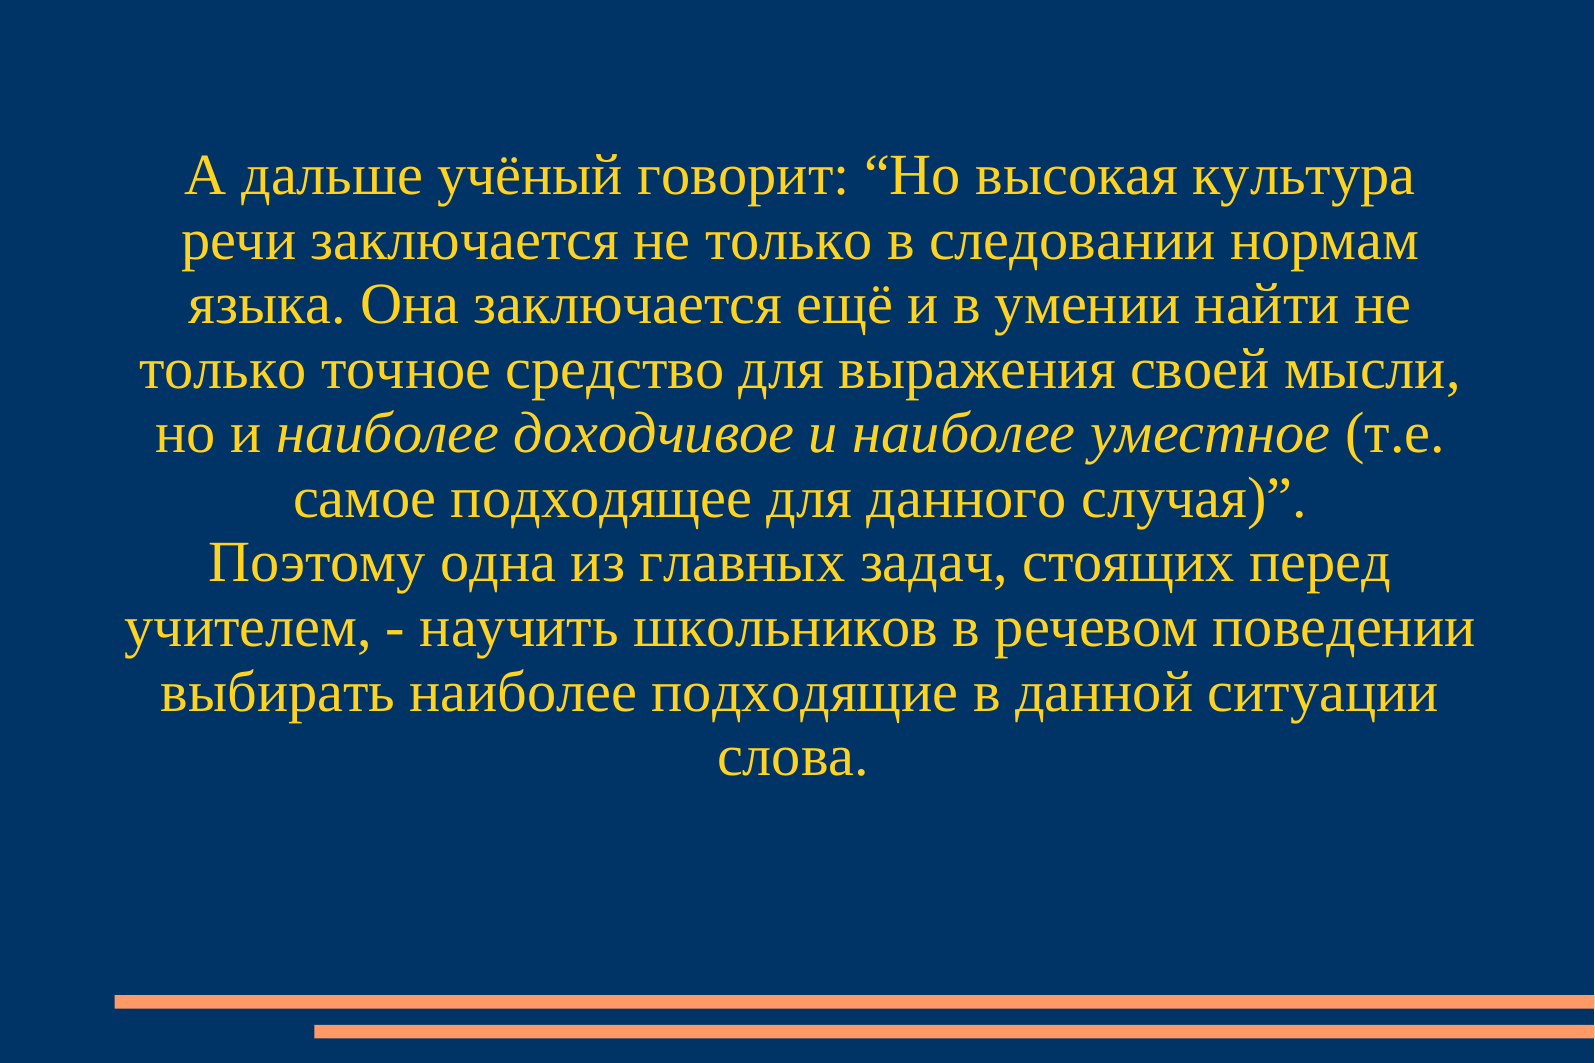

А дальше учёный говорит: “Но высокая культура речи заключается не только в следовании нормам языка. Она заключается ещё и в умении найти не только точное средство для выражения своей мысли, но и наиболее доходчивое и наиболее уместное (т.е. самое подходящее для данного случая)”.
Поэтому одна из главных задач, стоящих перед учителем, - научить школьников в речевом поведении выбирать наиболее подходящие в данной ситуации слова.